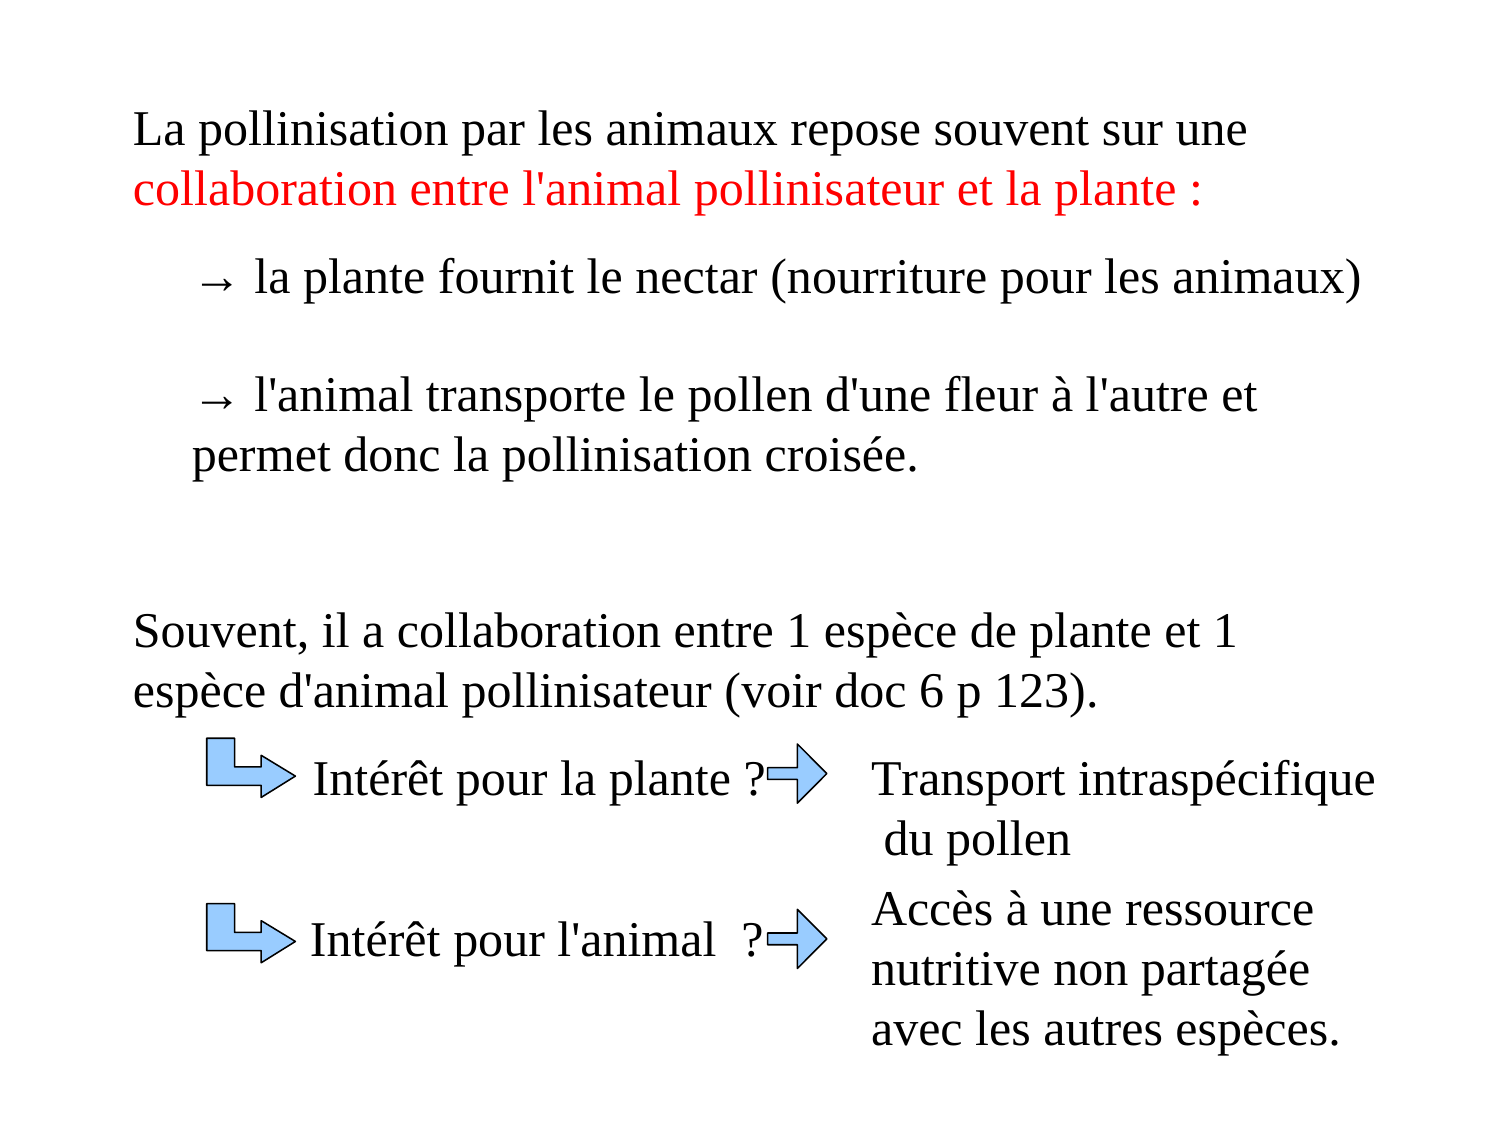

La pollinisation par les animaux repose souvent sur une collaboration entre l'animal pollinisateur et la plante :
→ la plante fournit le nectar (nourriture pour les animaux)
→ l'animal transporte le pollen d'une fleur à l'autre et permet donc la pollinisation croisée.
Souvent, il a collaboration entre 1 espèce de plante et 1 espèce d'animal pollinisateur (voir doc 6 p 123).
Intérêt pour la plante ?
Transport intraspécifique
 du pollen
Accès à une ressource nutritive non partagée avec les autres espèces.
Intérêt pour l'animal ?